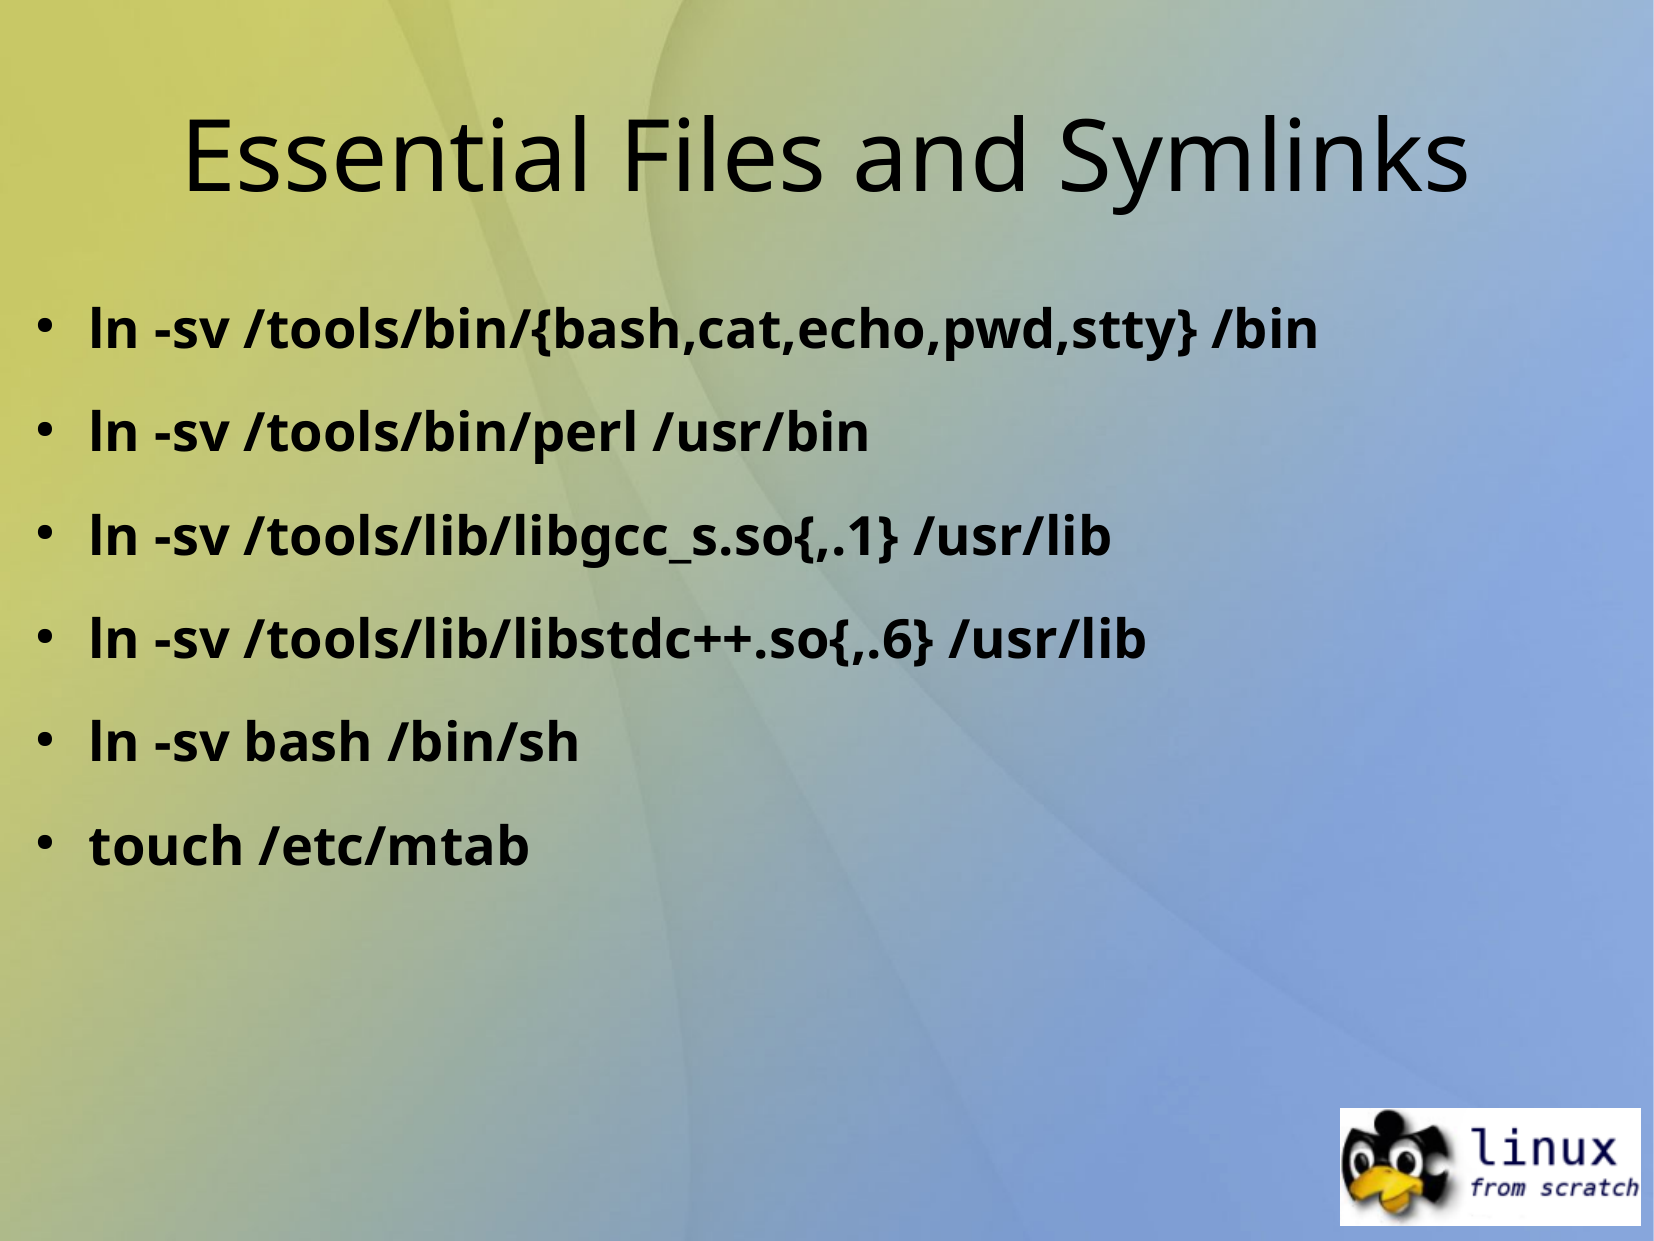

# Essential Files and Symlinks
ln -sv /tools/bin/{bash,cat,echo,pwd,stty} /bin
ln -sv /tools/bin/perl /usr/bin
ln -sv /tools/lib/libgcc_s.so{,.1} /usr/lib
ln -sv /tools/lib/libstdc++.so{,.6} /usr/lib
ln -sv bash /bin/sh
touch /etc/mtab